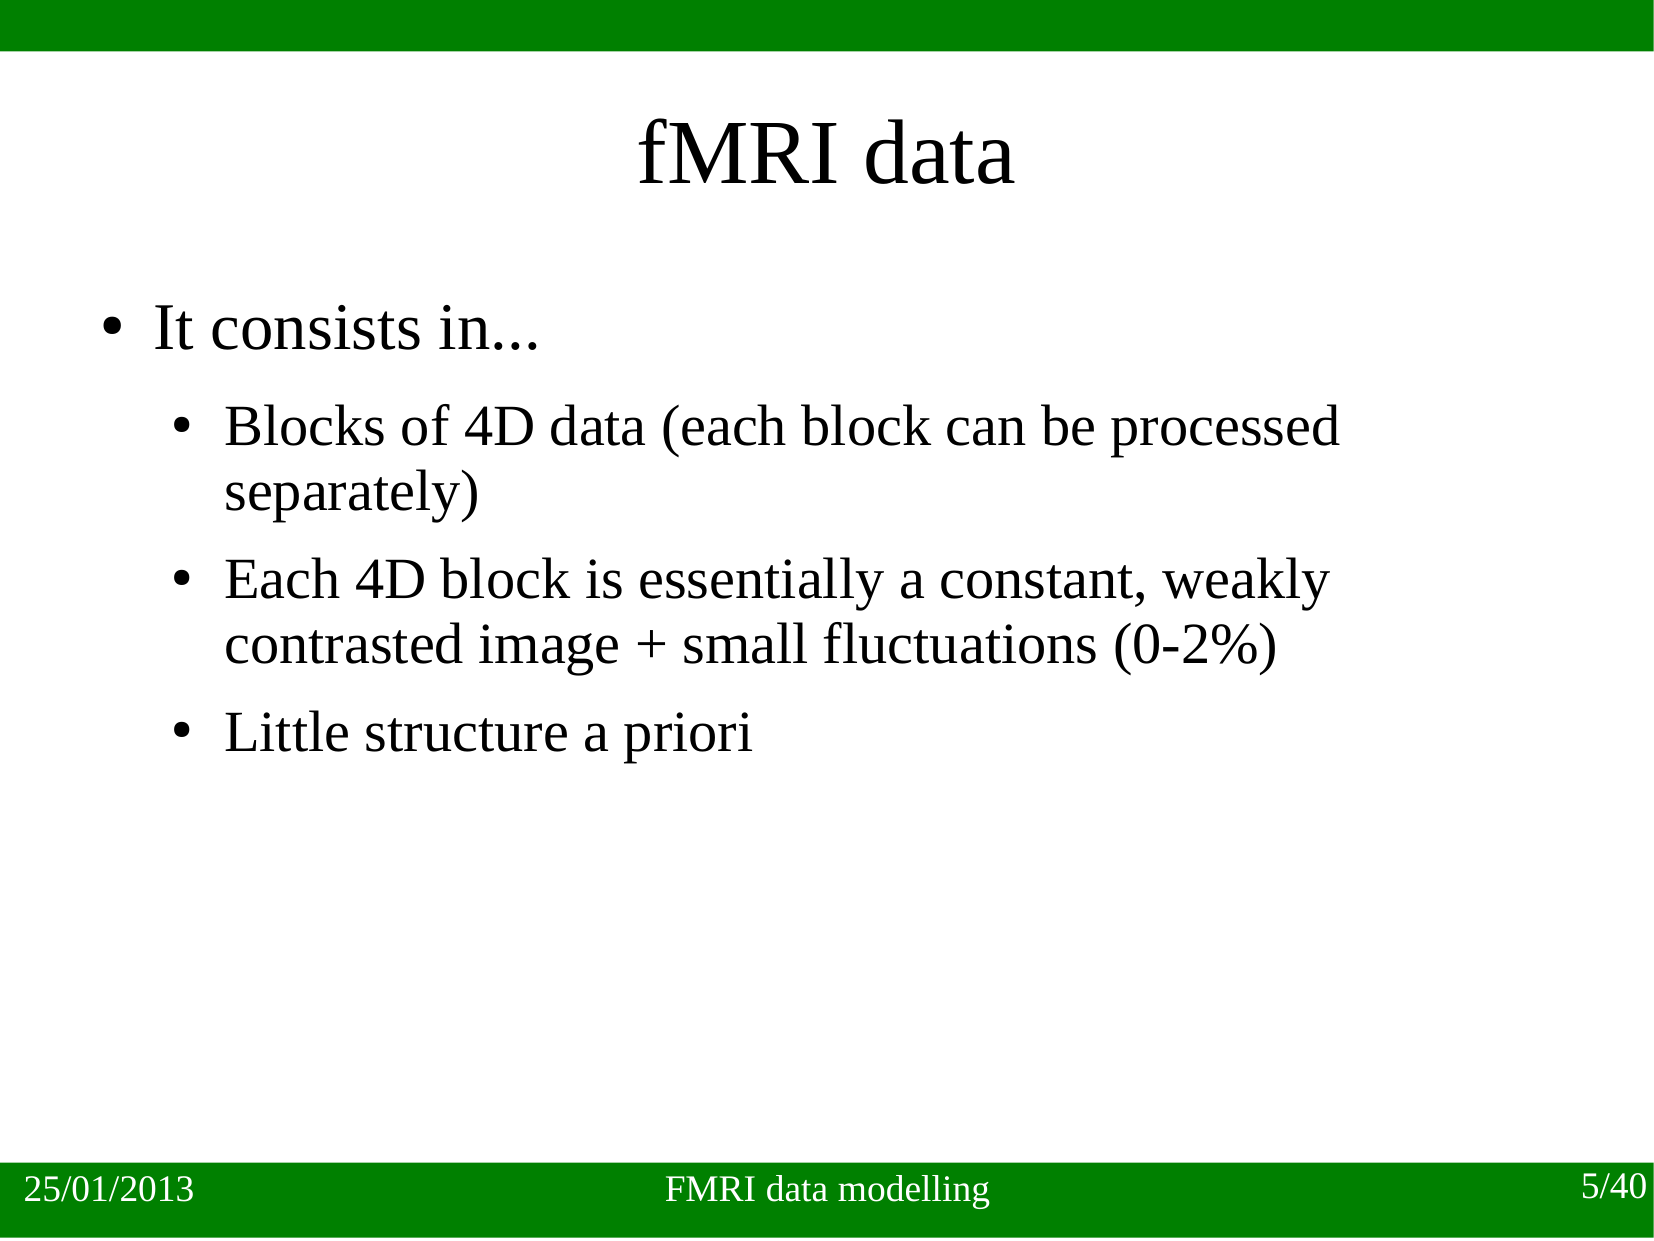

# fMRI data
It consists in...
Blocks of 4D data (each block can be processed separately)
Each 4D block is essentially a constant, weakly contrasted image + small fluctuations (0-2%)
Little structure a priori
5